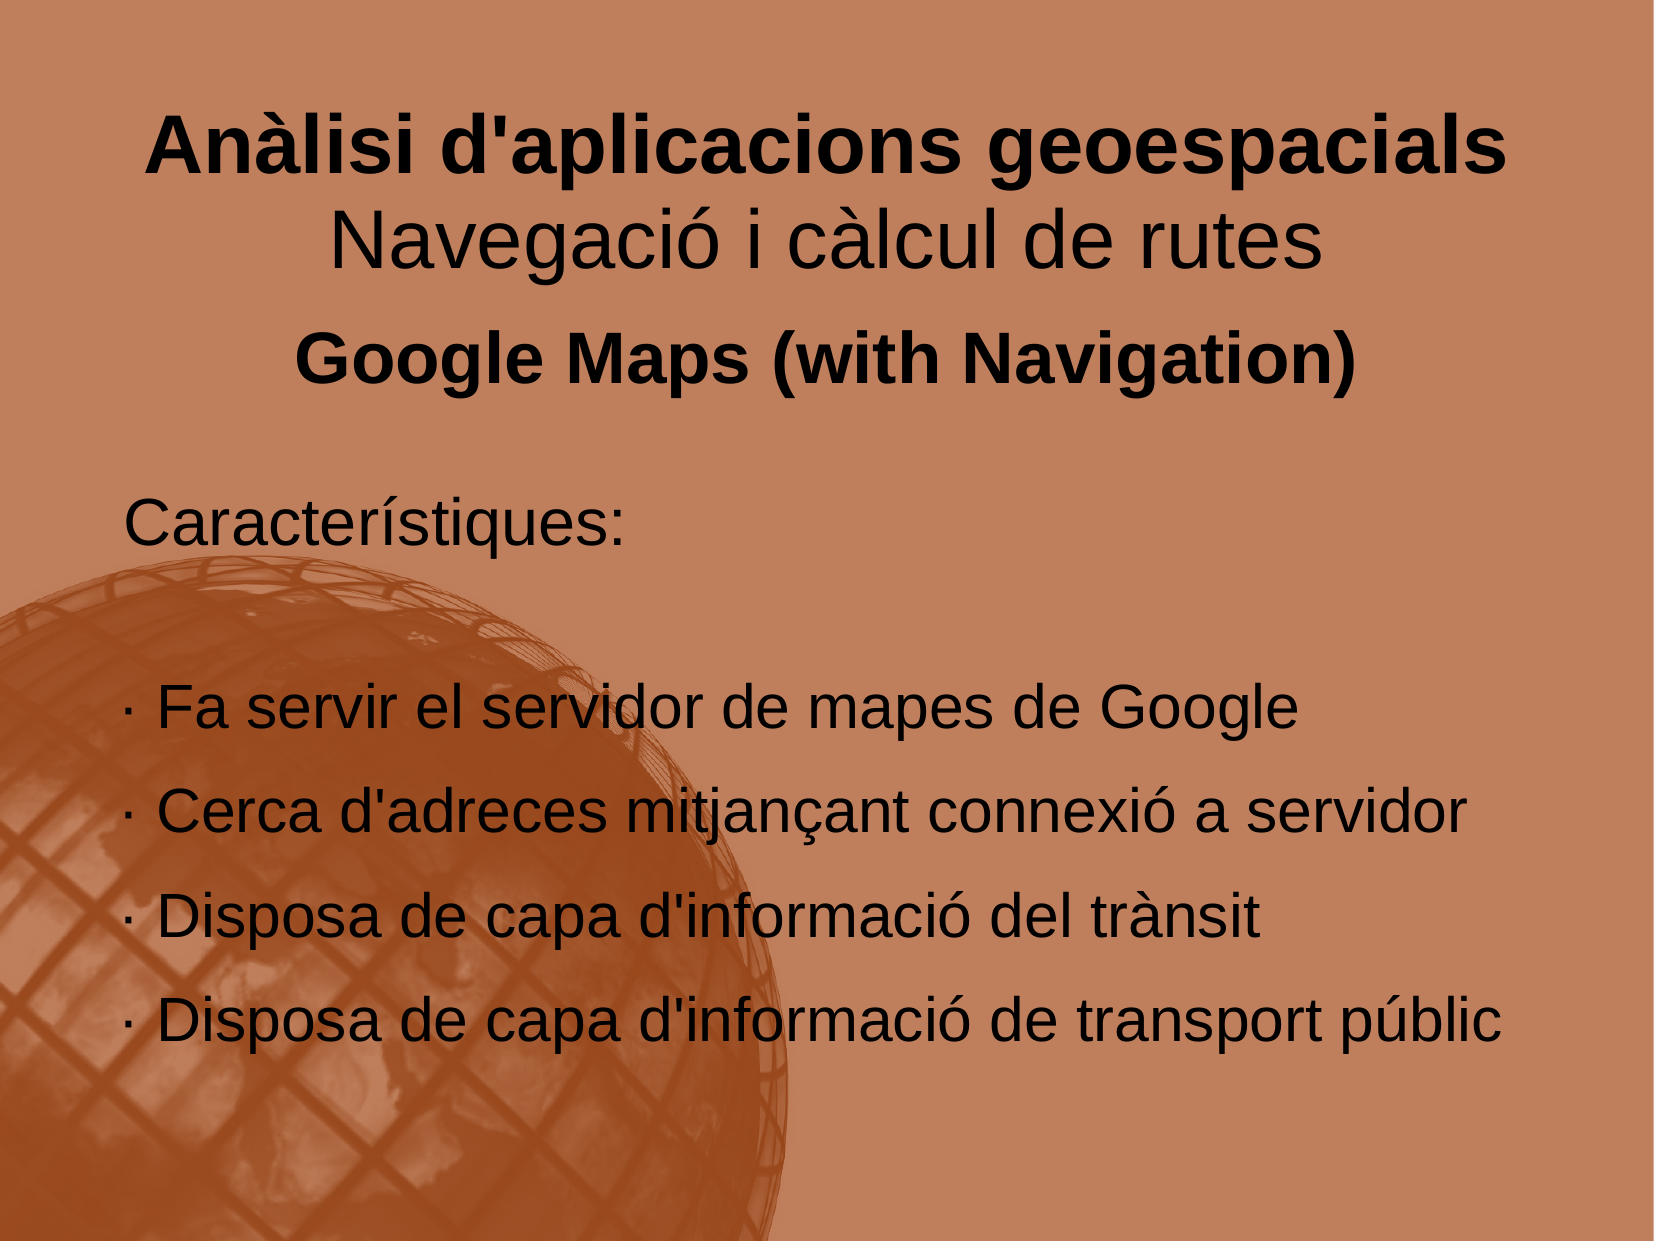

# Anàlisi d'aplicacions geoespacials
Navegació i càlcul de rutes
Google Maps (with Navigation)
Característiques:
· Fa servir el servidor de mapes de Google
· Cerca d'adreces mitjançant connexió a servidor
· Disposa de capa d'informació del trànsit
· Disposa de capa d'informació de transport públic